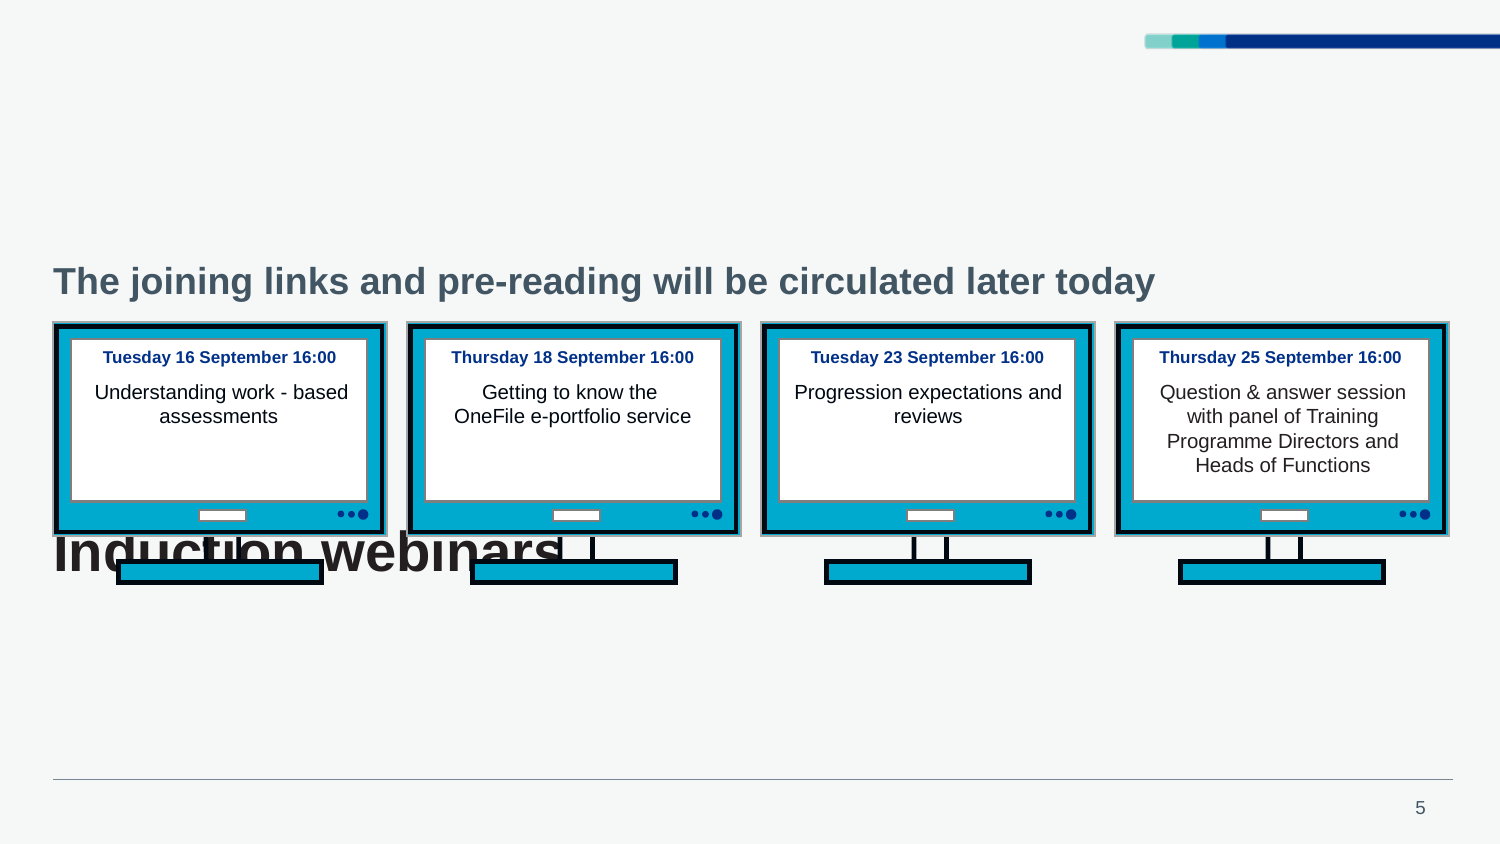

The joining links and pre-reading will be circulated later today
Tuesday 16 September 16:00
Understanding work - based assessments
Thursday 18 September 16:00
Getting to know the
OneFile e-portfolio service
Tuesday 23 September 16:00
Progression expectations and reviews
Thursday 25 September 16:00
Question & answer session with panel of Training Programme Directors and Heads of Functions
# Induction webinars